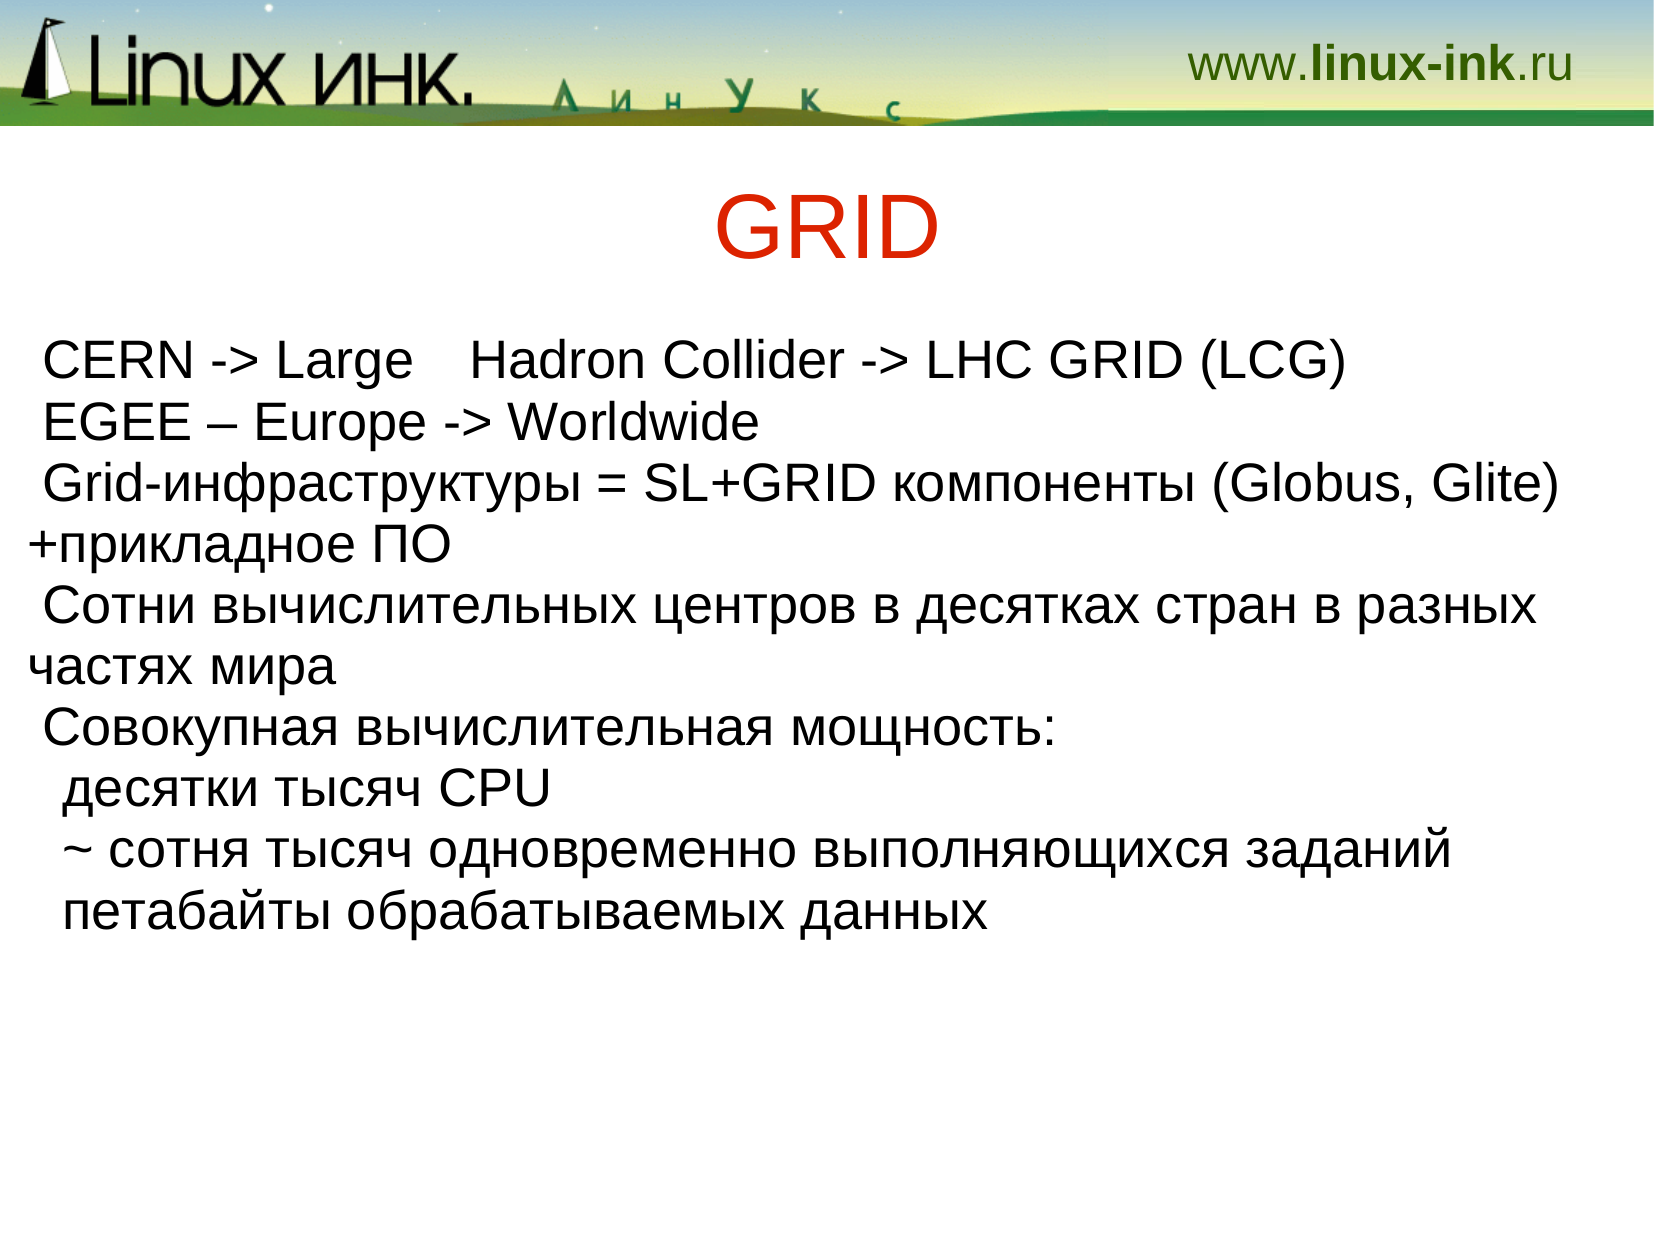

# GRID
 CERN -> Large	Hadron Collider -> LHC GRID (LCG)
 EGEE – Europe -> Worldwide
 Grid-инфраструктуры = SL+GRID компоненты (Globus, Glite)+прикладное ПО
 Сотни вычислительных центров в десятках стран в разных частях мира
 Совокупная вычислительная мощность:
десятки тысяч CPU
~ сотня тысяч одновременно выполняющихся заданий
петабайты обрабатываемых данных